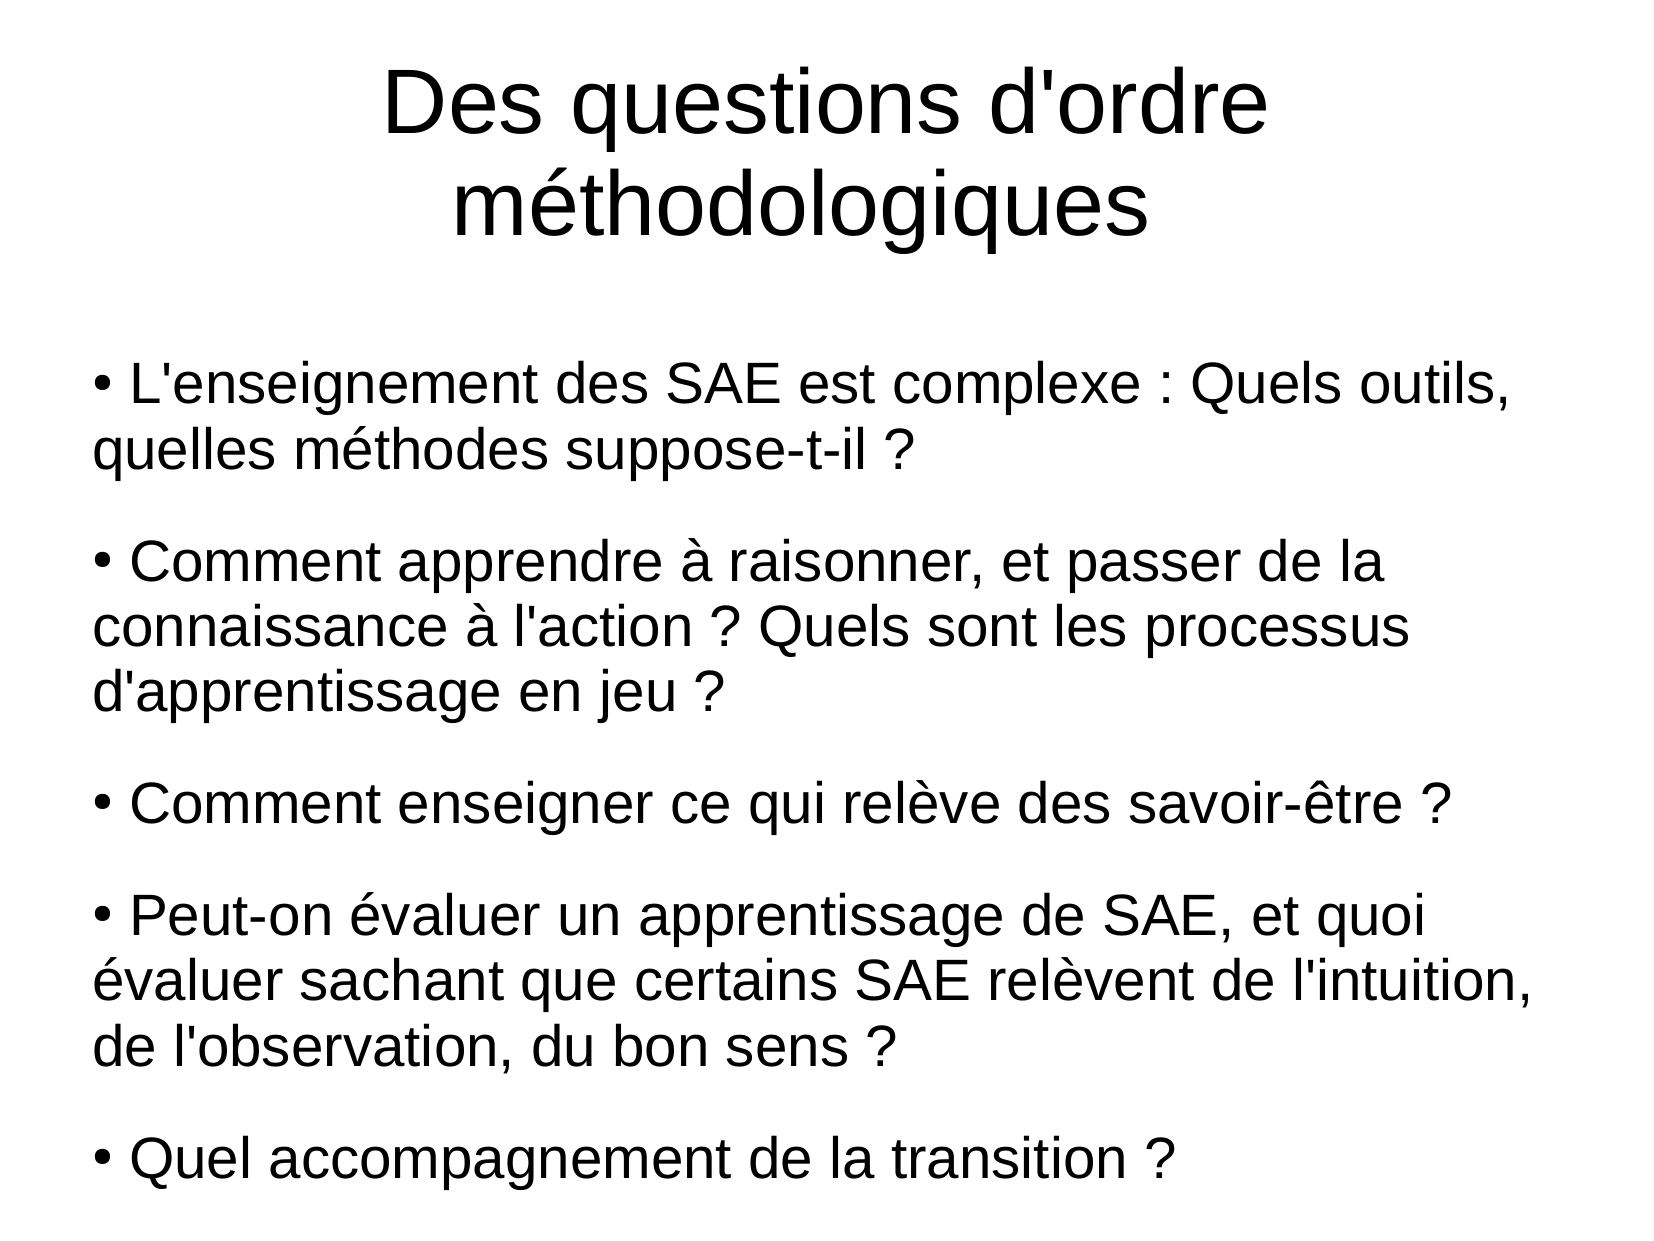

# Des questions d'ordre méthodologiques
 L'enseignement des SAE est complexe : Quels outils, quelles méthodes suppose-t-il ?
 Comment apprendre à raisonner, et passer de la connaissance à l'action ? Quels sont les processus d'apprentissage en jeu ?
 Comment enseigner ce qui relève des savoir-être ?
 Peut-on évaluer un apprentissage de SAE, et quoi évaluer sachant que certains SAE relèvent de l'intuition, de l'observation, du bon sens ?
 Quel accompagnement de la transition ?